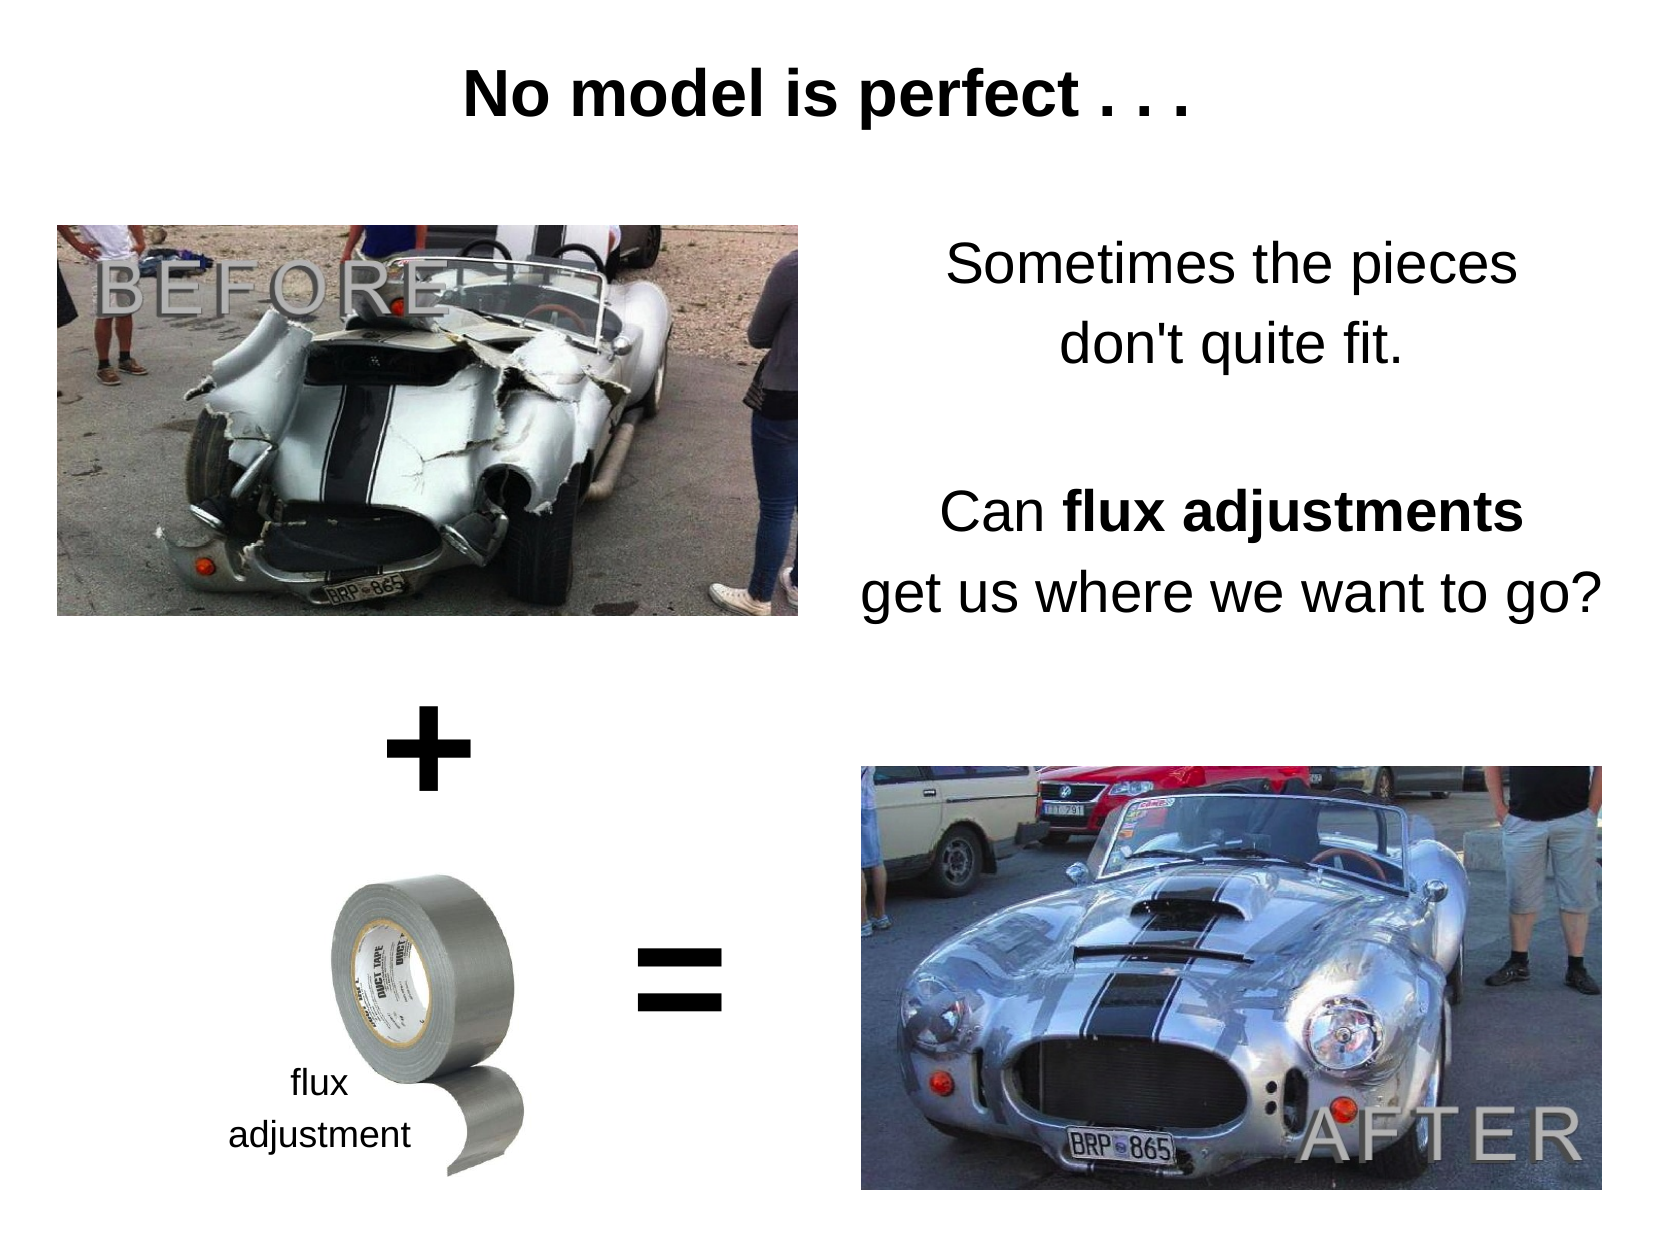

No model is perfect . . .
Sometimes the pieces don't quite fit.
Can flux adjustments
get us where we want to go?
+
=
flux
adjustment